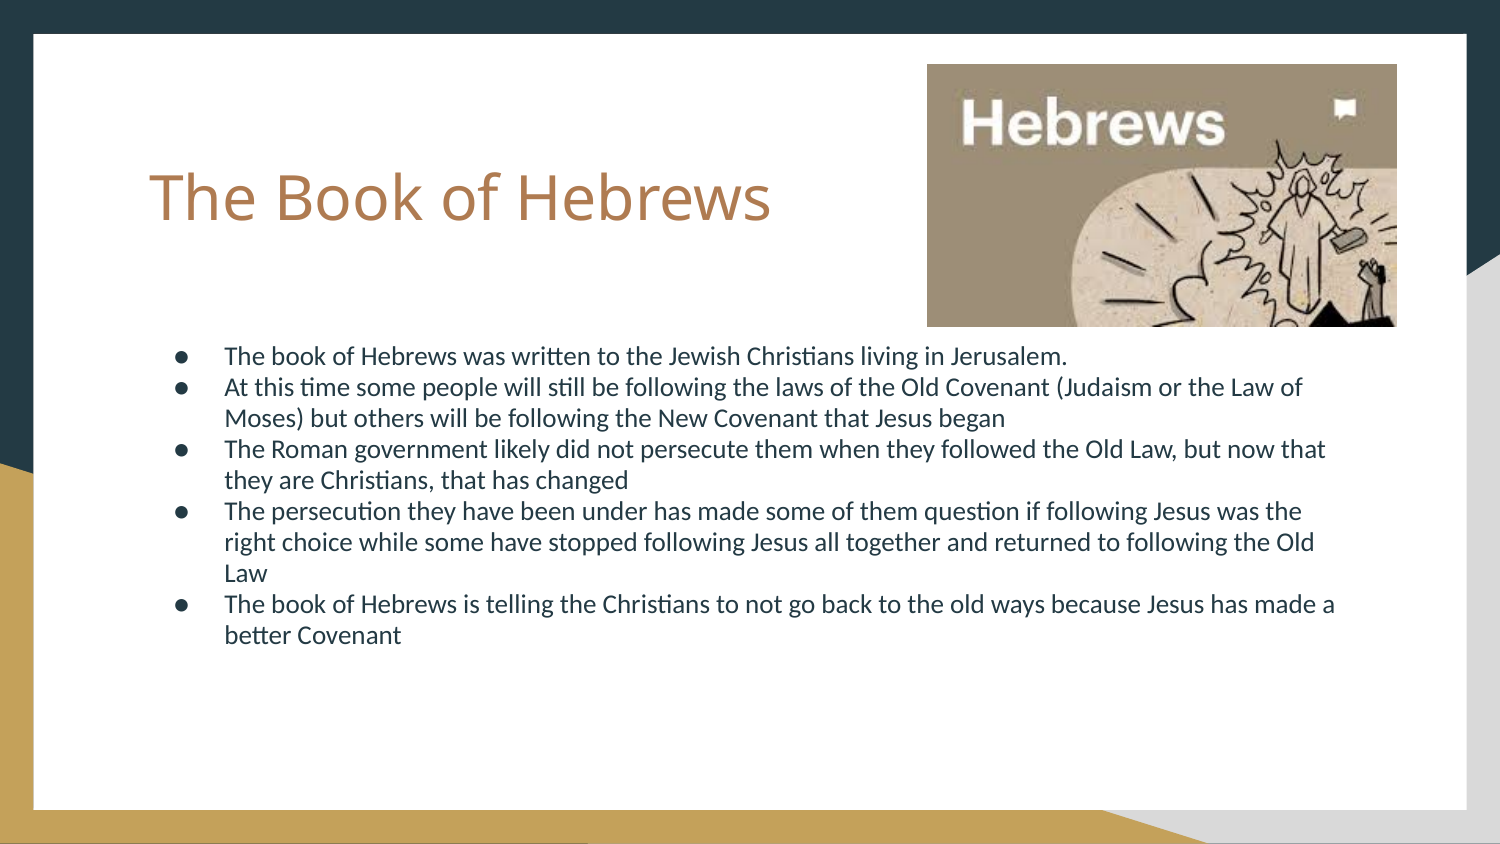

# The Book of Hebrews
The book of Hebrews was written to the Jewish Christians living in Jerusalem.
At this time some people will still be following the laws of the Old Covenant (Judaism or the Law of Moses) but others will be following the New Covenant that Jesus began
The Roman government likely did not persecute them when they followed the Old Law, but now that they are Christians, that has changed
The persecution they have been under has made some of them question if following Jesus was the right choice while some have stopped following Jesus all together and returned to following the Old Law
The book of Hebrews is telling the Christians to not go back to the old ways because Jesus has made a better Covenant